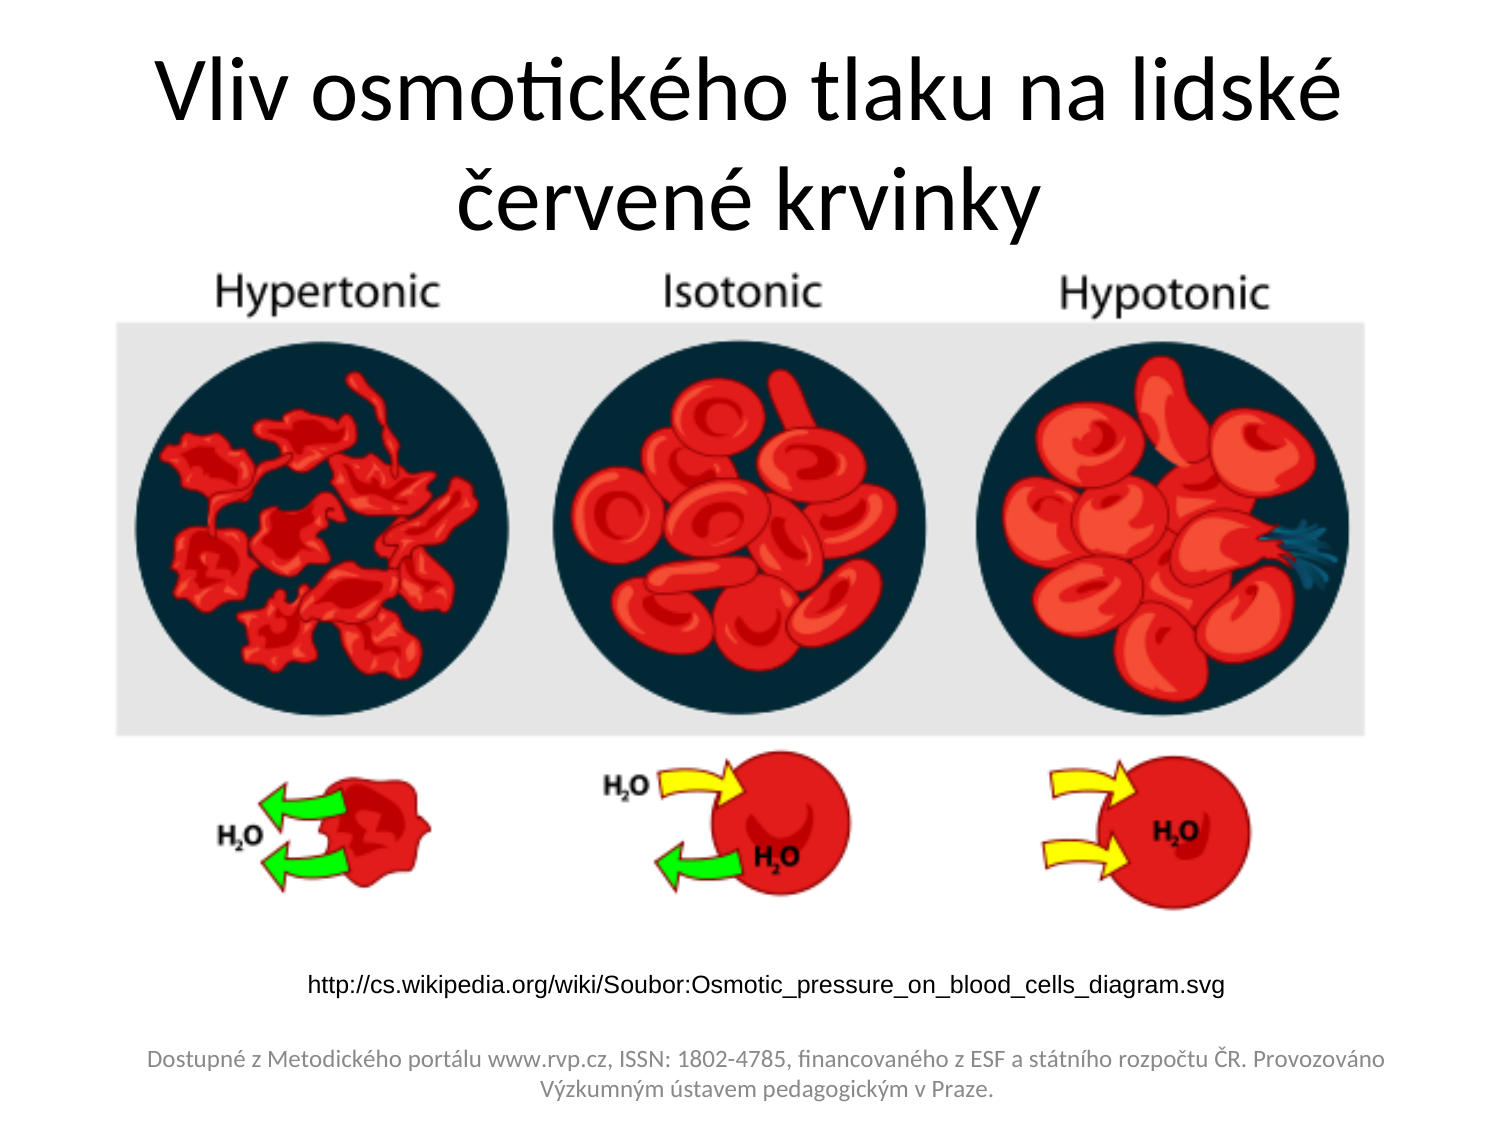

# Vliv osmotického tlaku na lidské červené krvinky
http://cs.wikipedia.org/wiki/Soubor:Osmotic_pressure_on_blood_cells_diagram.svg
Dostupné z Metodického portálu www.rvp.cz, ISSN: 1802-4785, financovaného z ESF a státního rozpočtu ČR. Provozováno Výzkumným ústavem pedagogickým v Praze.